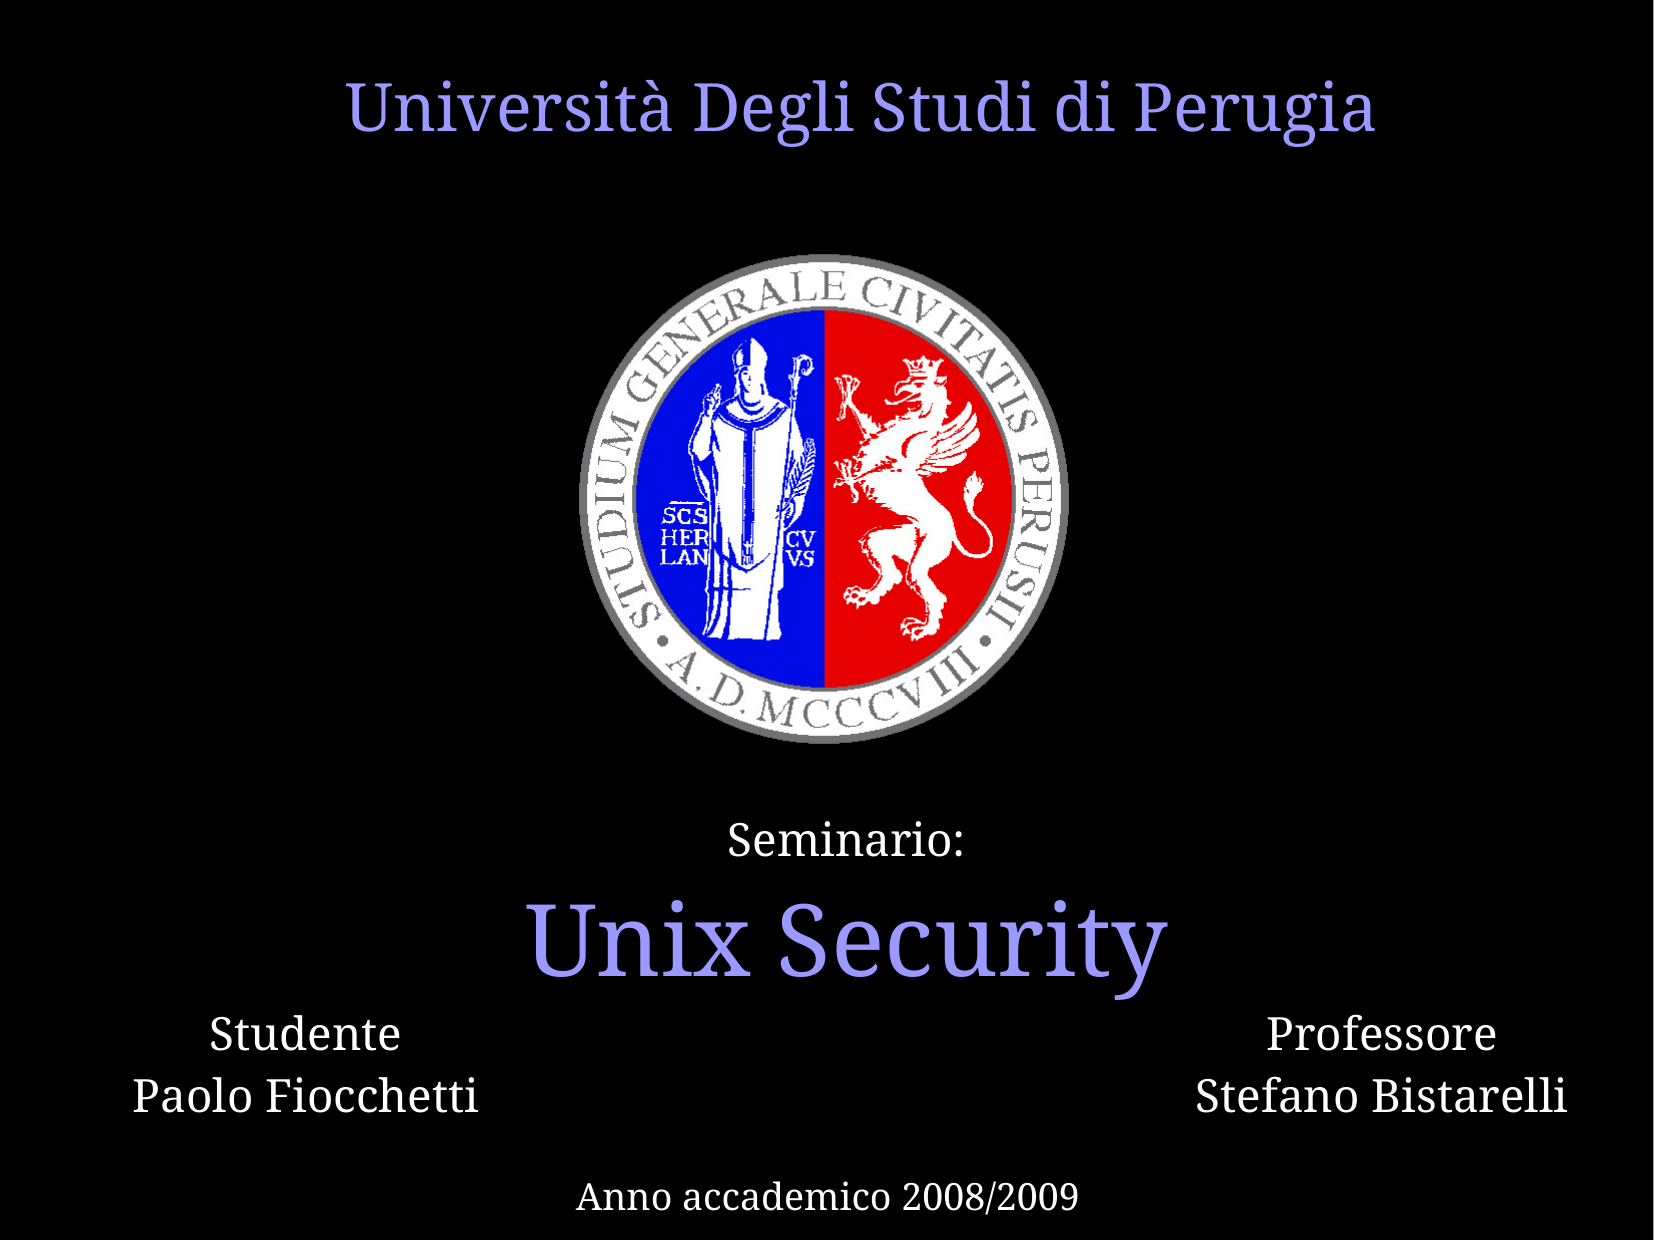

Università Degli Studi di Perugia
Seminario:
Unix Security
Studente
Paolo Fiocchetti
Professore
Stefano Bistarelli
Anno accademico 2008/2009